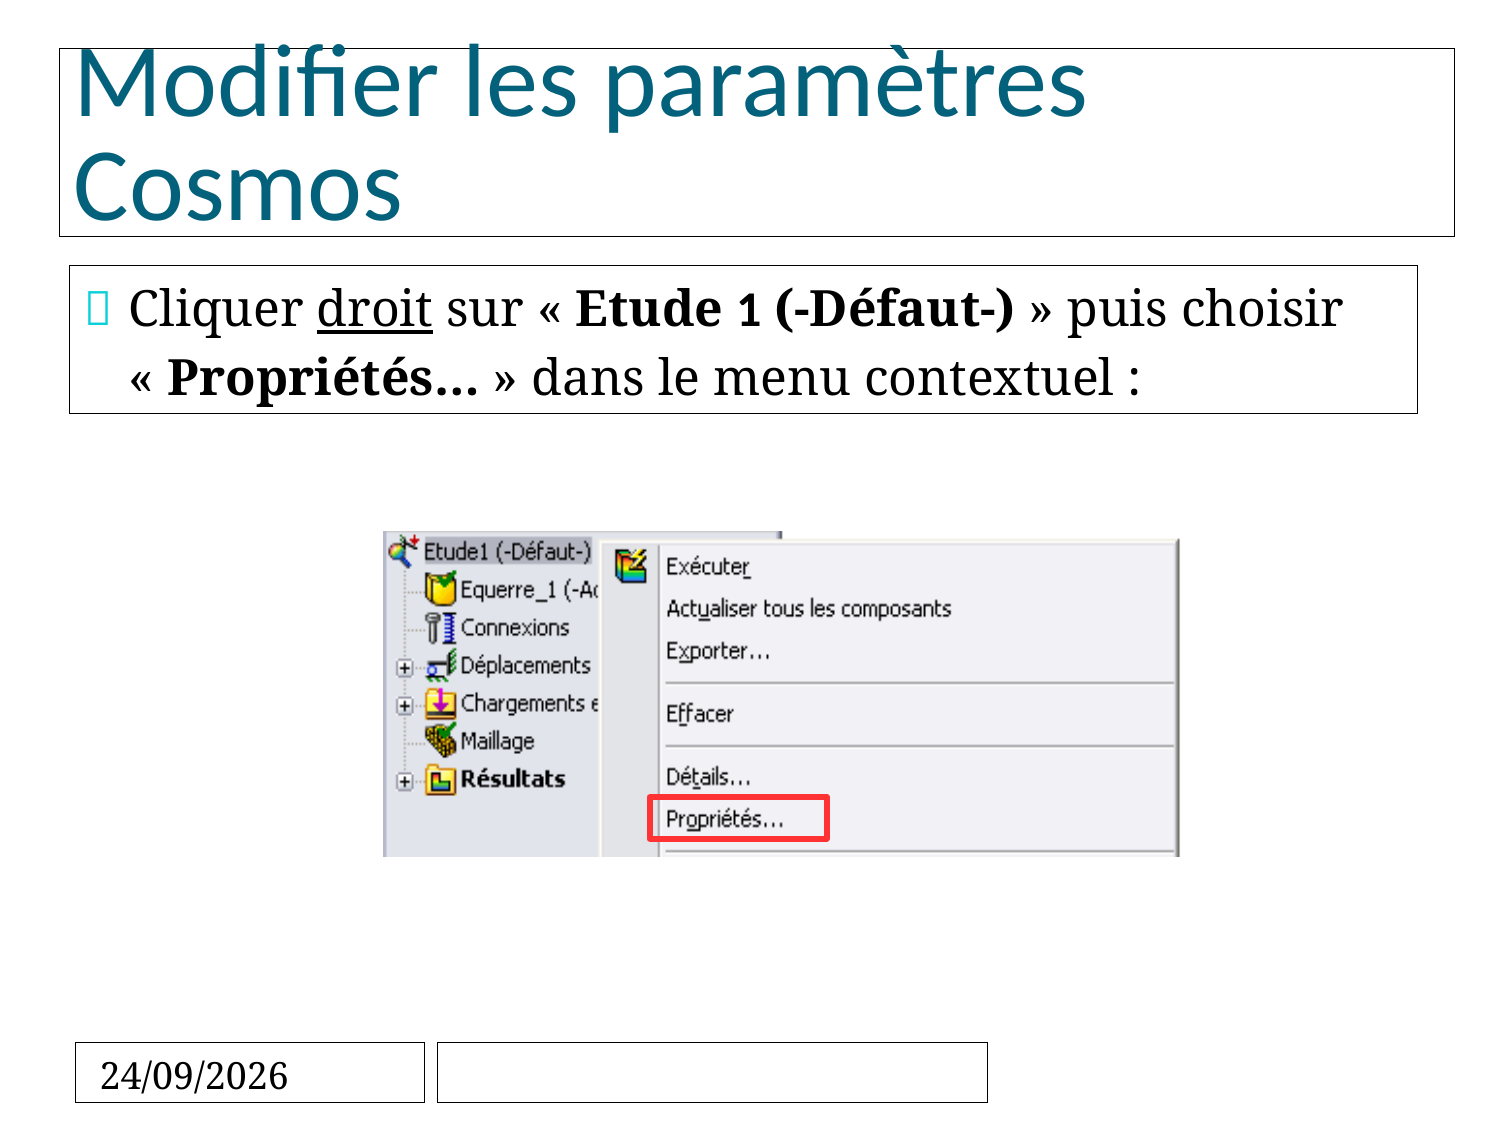

# Modifier les paramètres Cosmos
Cliquer droit sur « Etude 1 (-Défaut-) » puis choisir « Propriétés… » dans le menu contextuel :